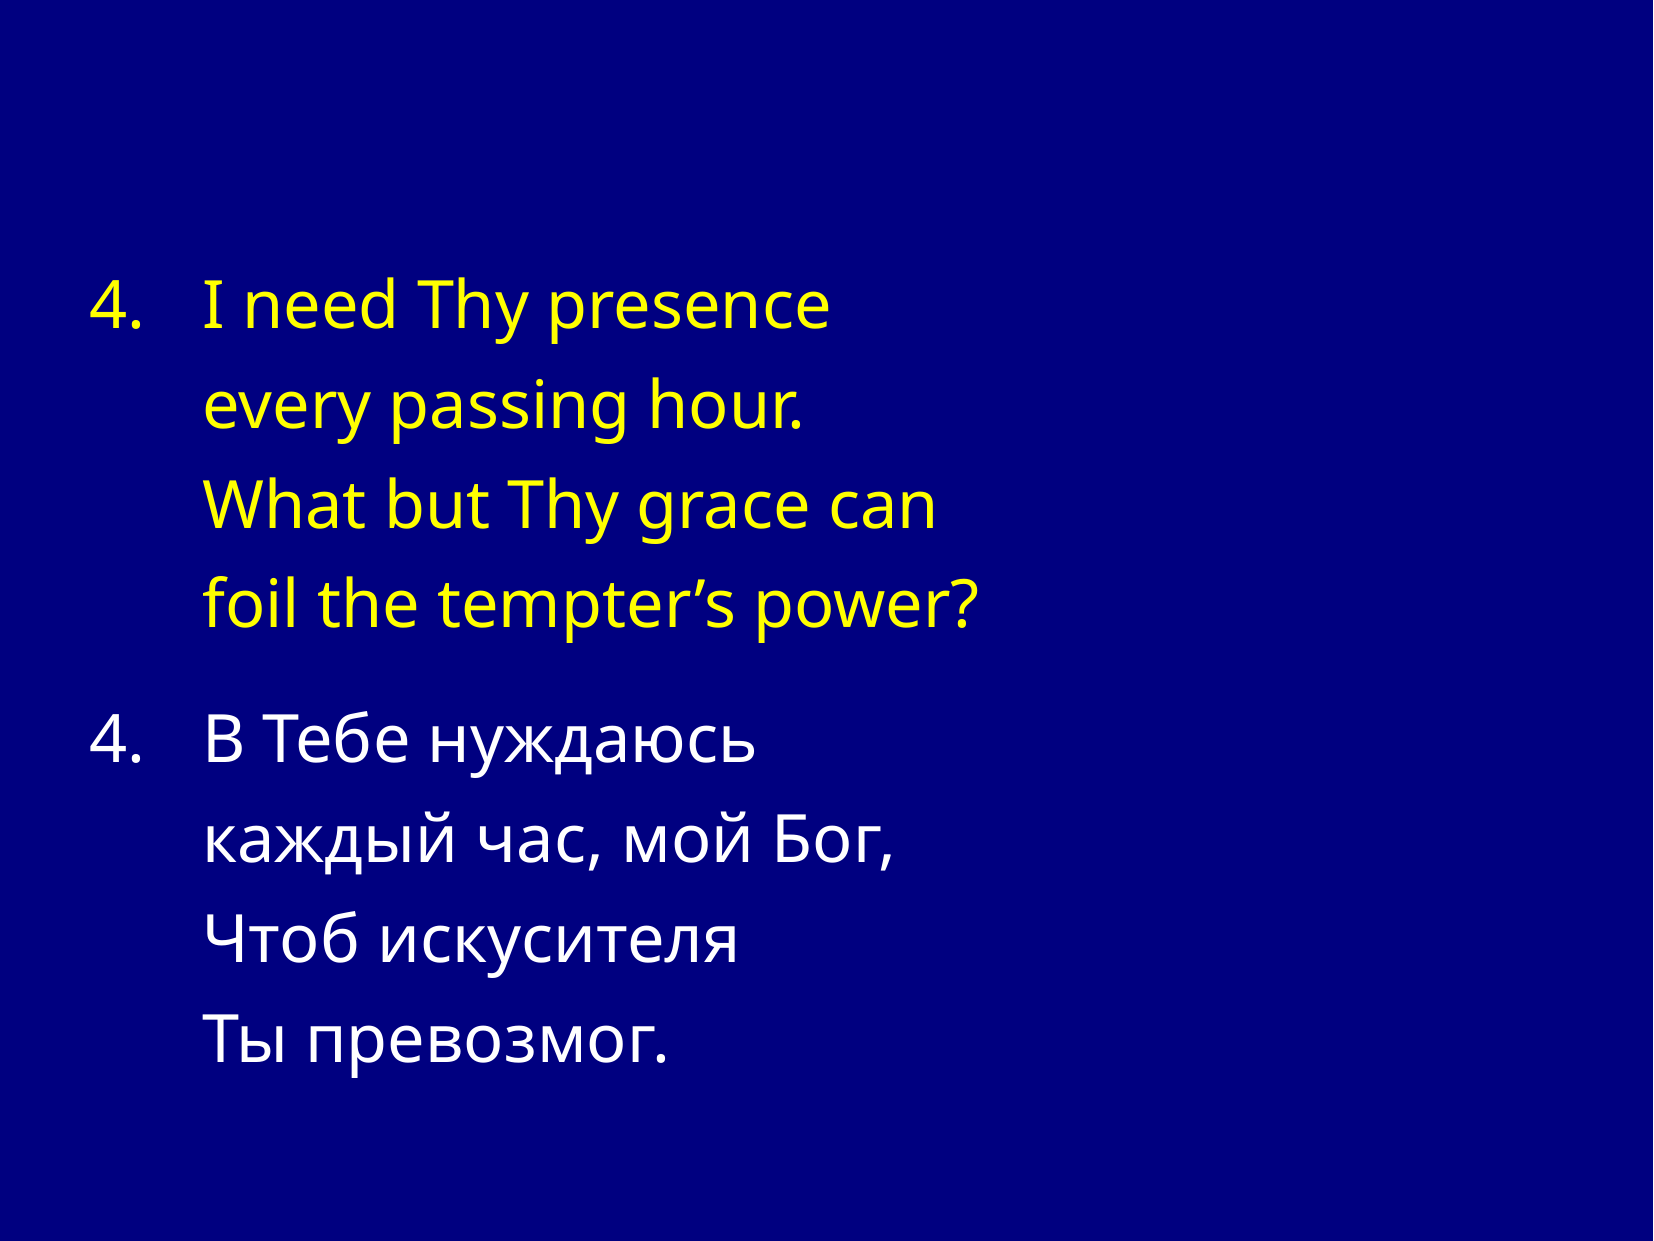

4.	I need Thy presence
	every passing hour.
	What but Thy grace can
	foil the tempter’s power?
4.	В Тебе нуждаюсь
	каждый час, мой Бог,
	Чтоб искусителя
	Ты превозмог.